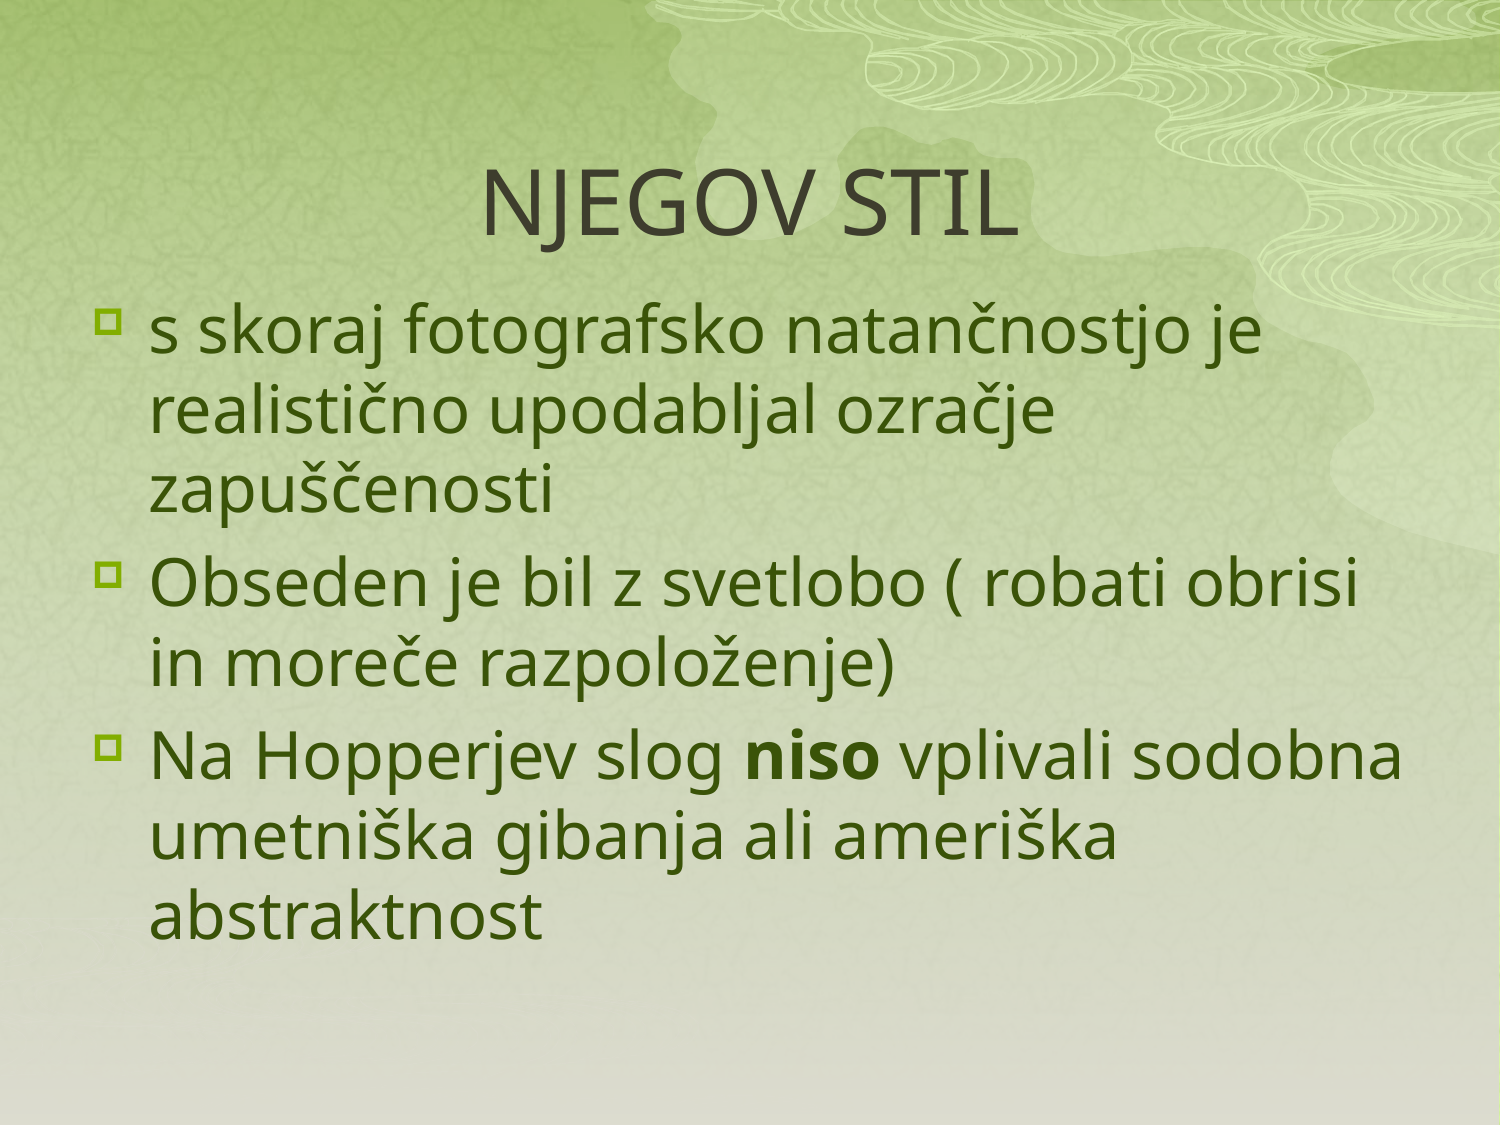

# NJEGOV STIL
s skoraj fotografsko natančnostjo je realistično upodabljal ozračje zapuščenosti
Obseden je bil z svetlobo ( robati obrisi in moreče razpoloženje)
Na Hopperjev slog niso vplivali sodobna umetniška gibanja ali ameriška abstraktnost